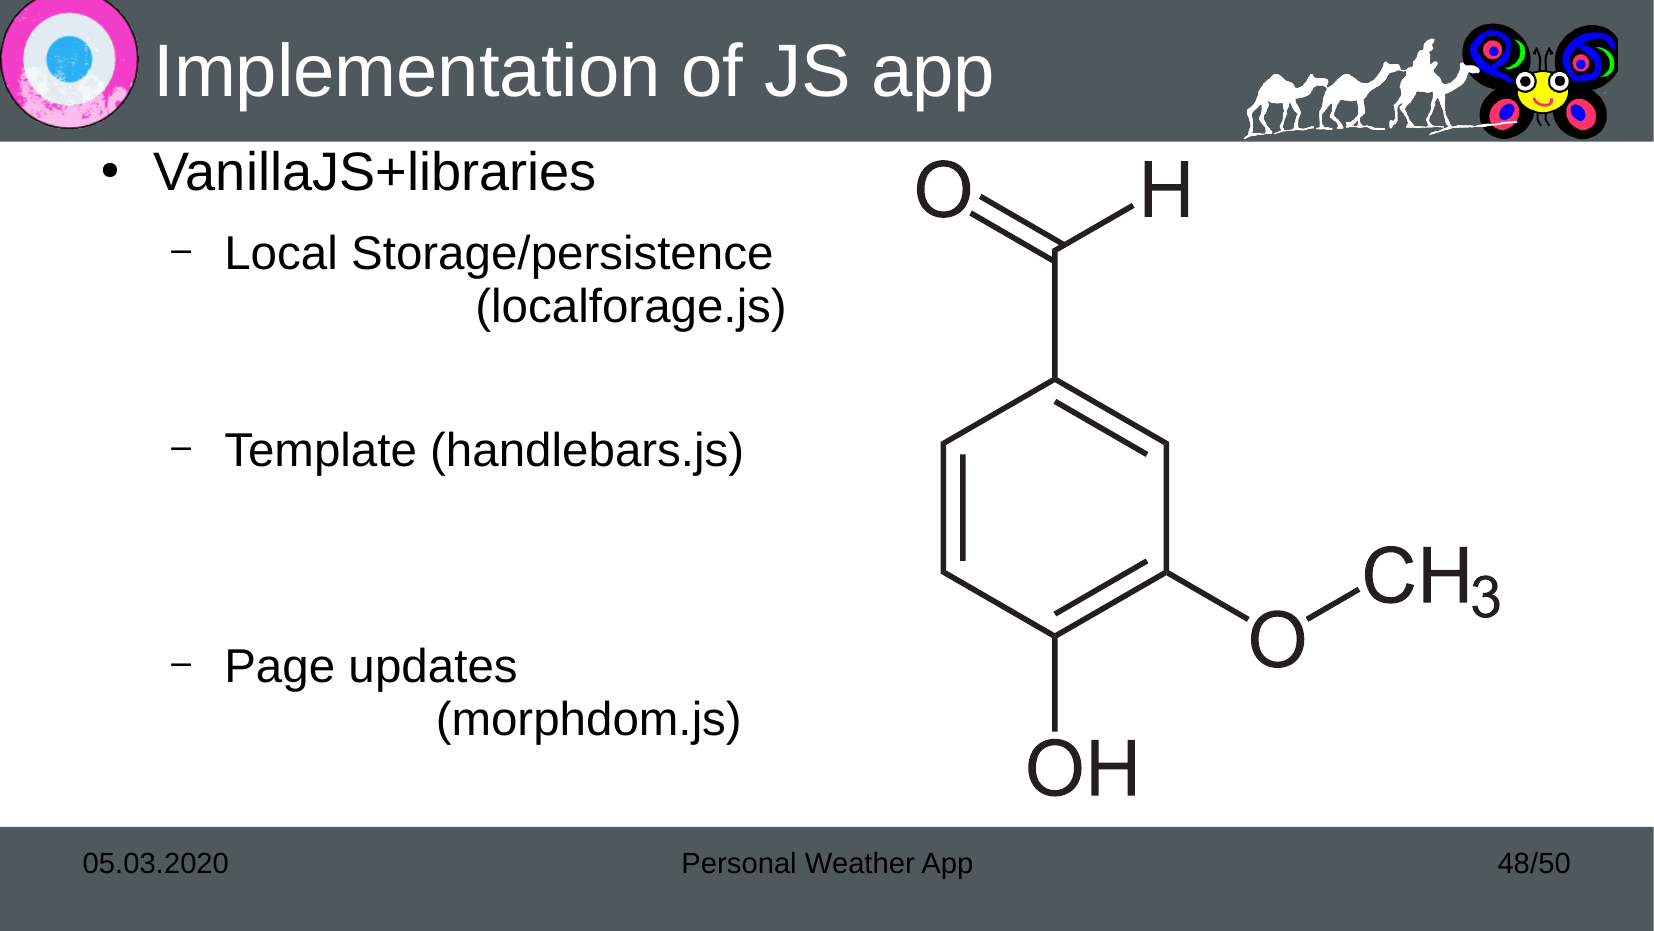

# Implementation of JS app
VanillaJS+libraries
Local Storage/persistence (localforage.js)
Template (handlebars.js)
Page updates (morphdom.js)
08. März 2019
48